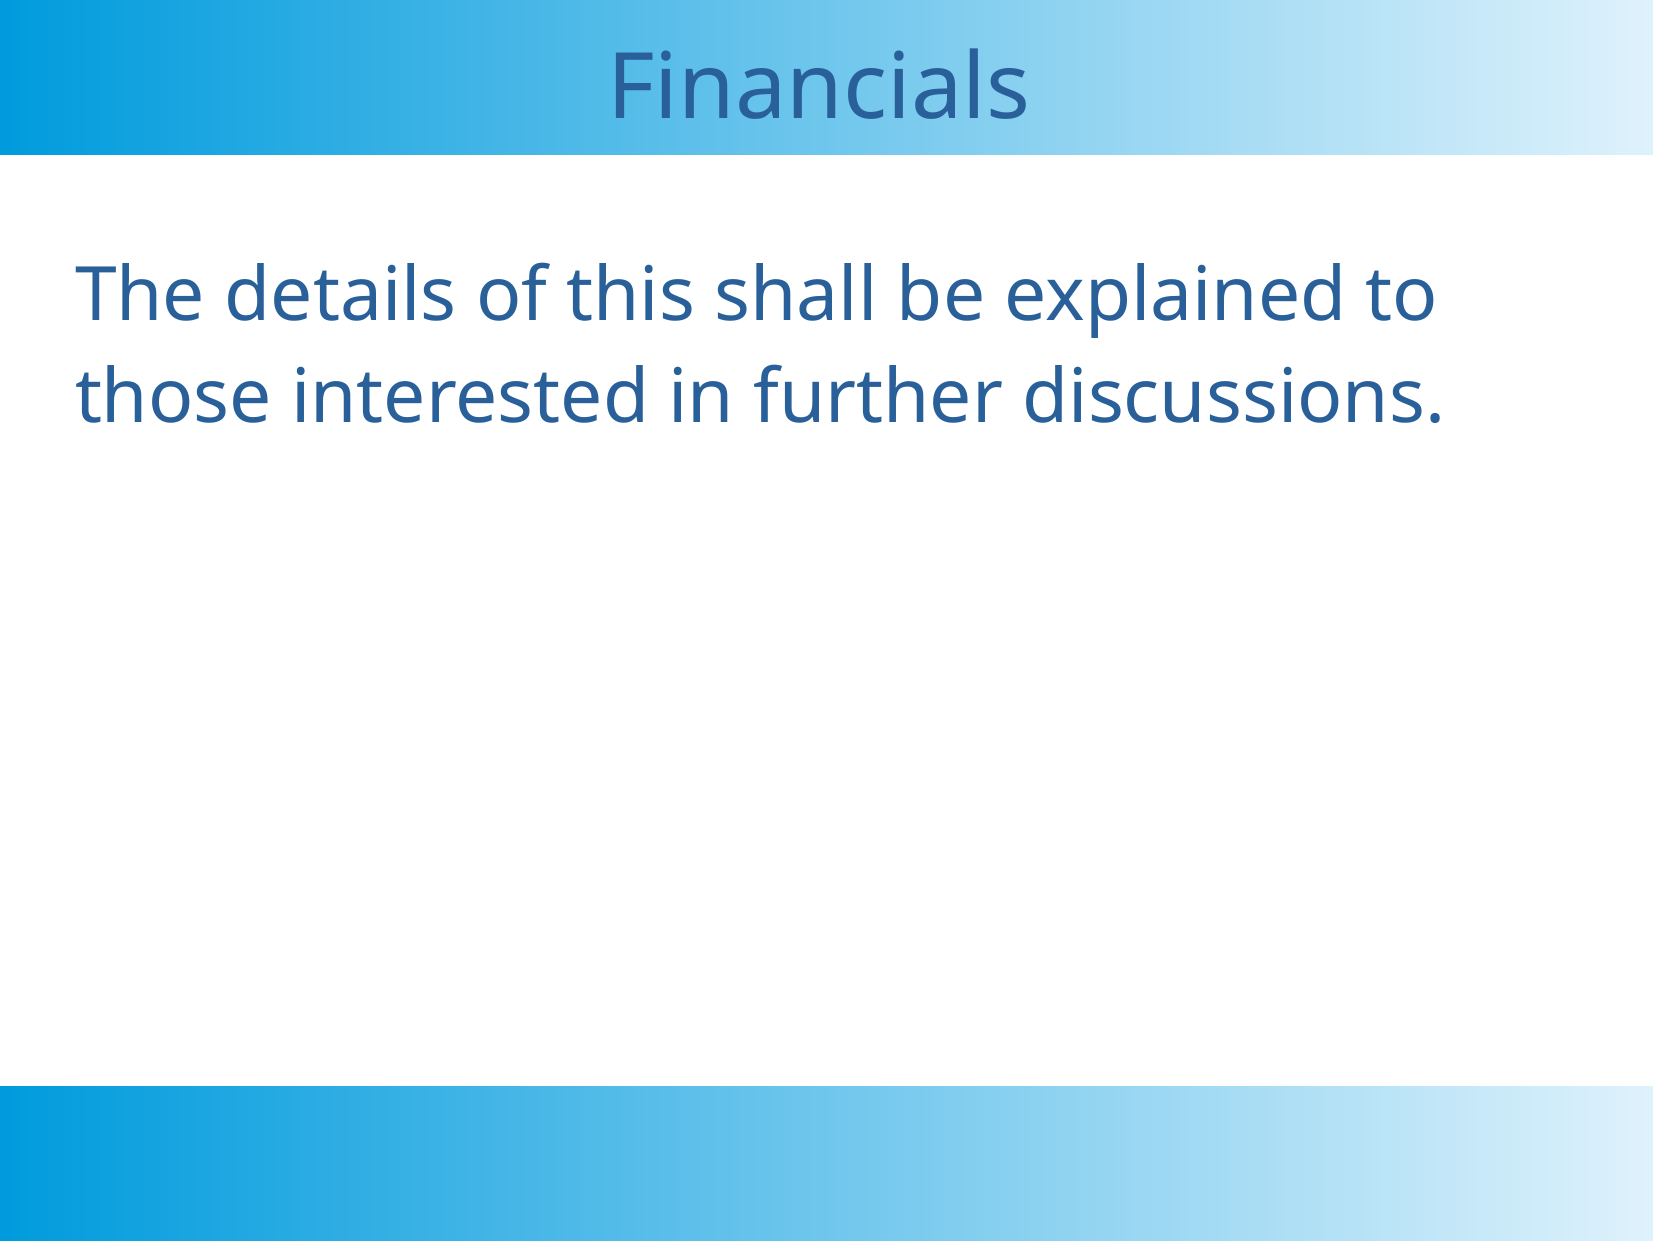

# Financials
The details of this shall be explained to those interested in further discussions.